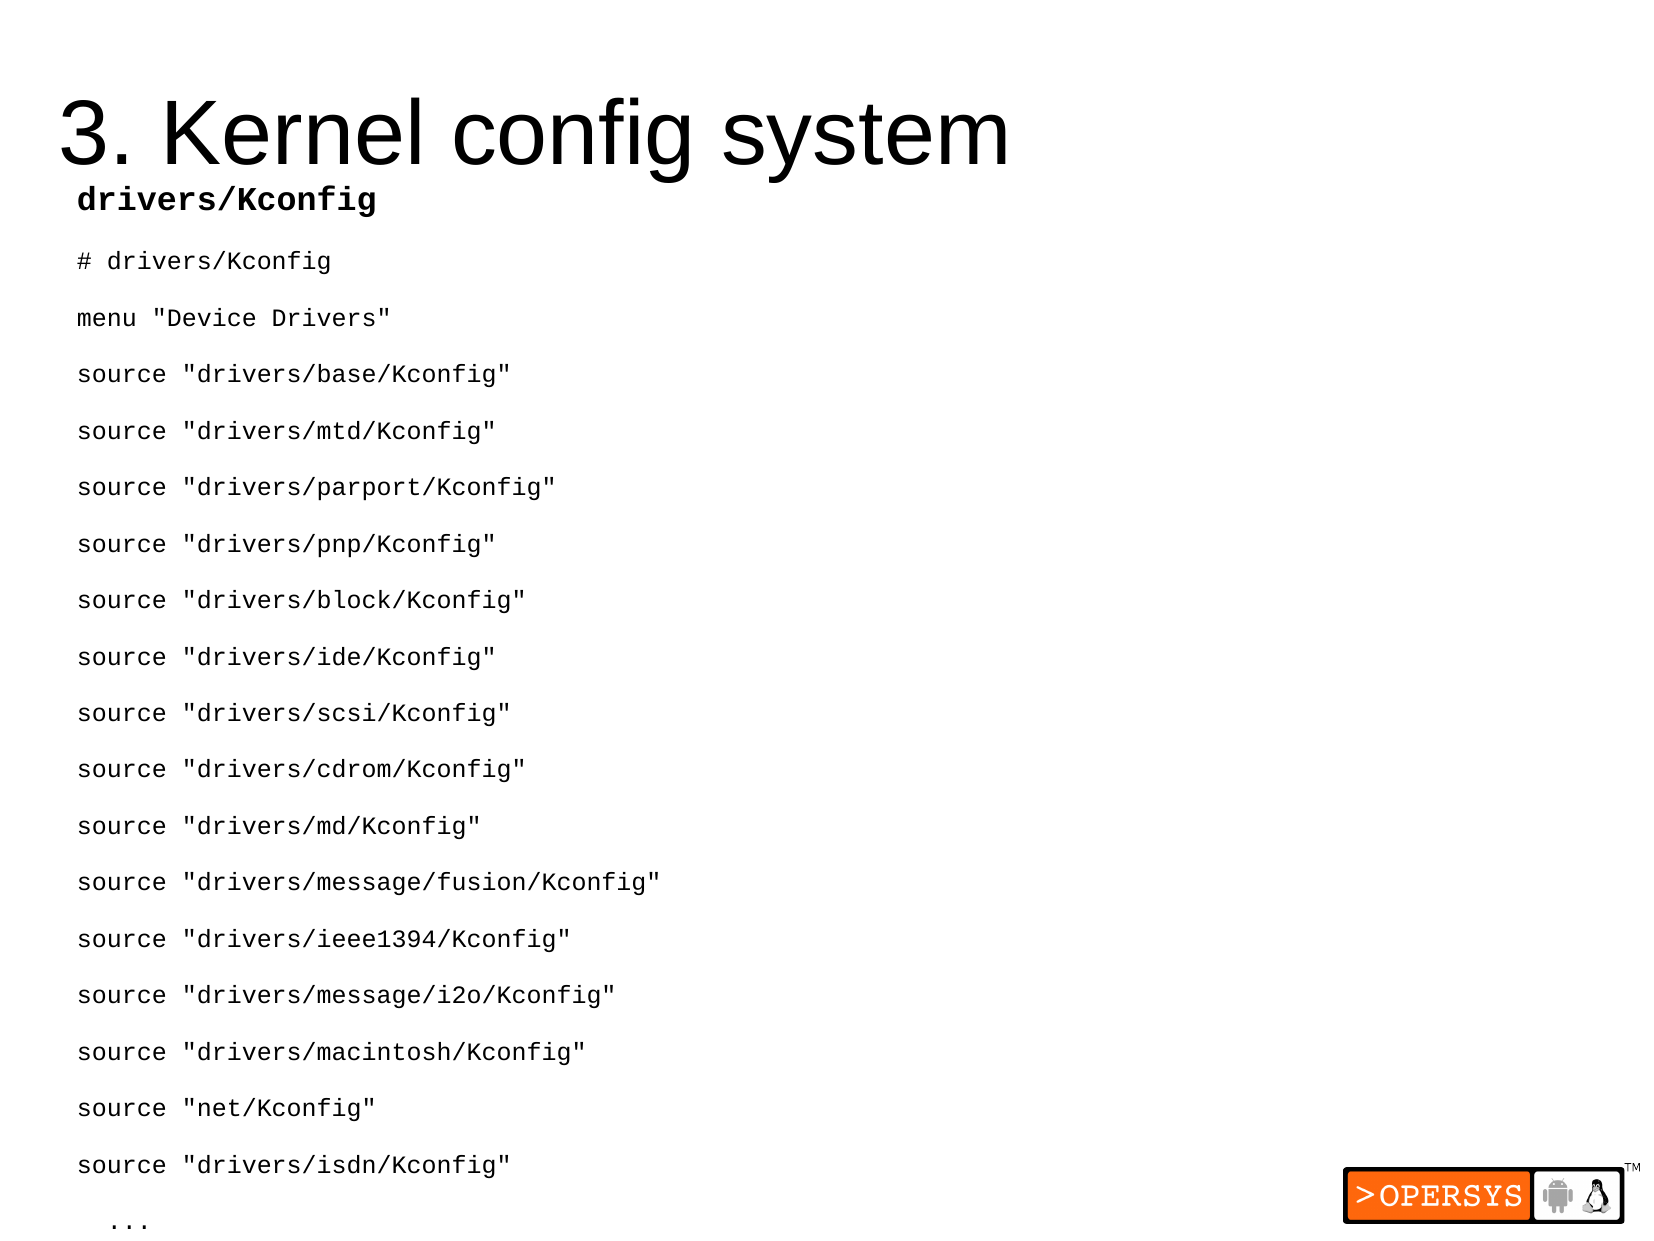

# 3. Kernel config system
drivers/Kconfig
# drivers/Kconfig
menu "Device Drivers"
source "drivers/base/Kconfig"
source "drivers/mtd/Kconfig"
source "drivers/parport/Kconfig"
source "drivers/pnp/Kconfig"
source "drivers/block/Kconfig"
source "drivers/ide/Kconfig"
source "drivers/scsi/Kconfig"
source "drivers/cdrom/Kconfig"
source "drivers/md/Kconfig"
source "drivers/message/fusion/Kconfig"
source "drivers/ieee1394/Kconfig"
source "drivers/message/i2o/Kconfig"
source "drivers/macintosh/Kconfig"
source "net/Kconfig"
source "drivers/isdn/Kconfig"
 ...